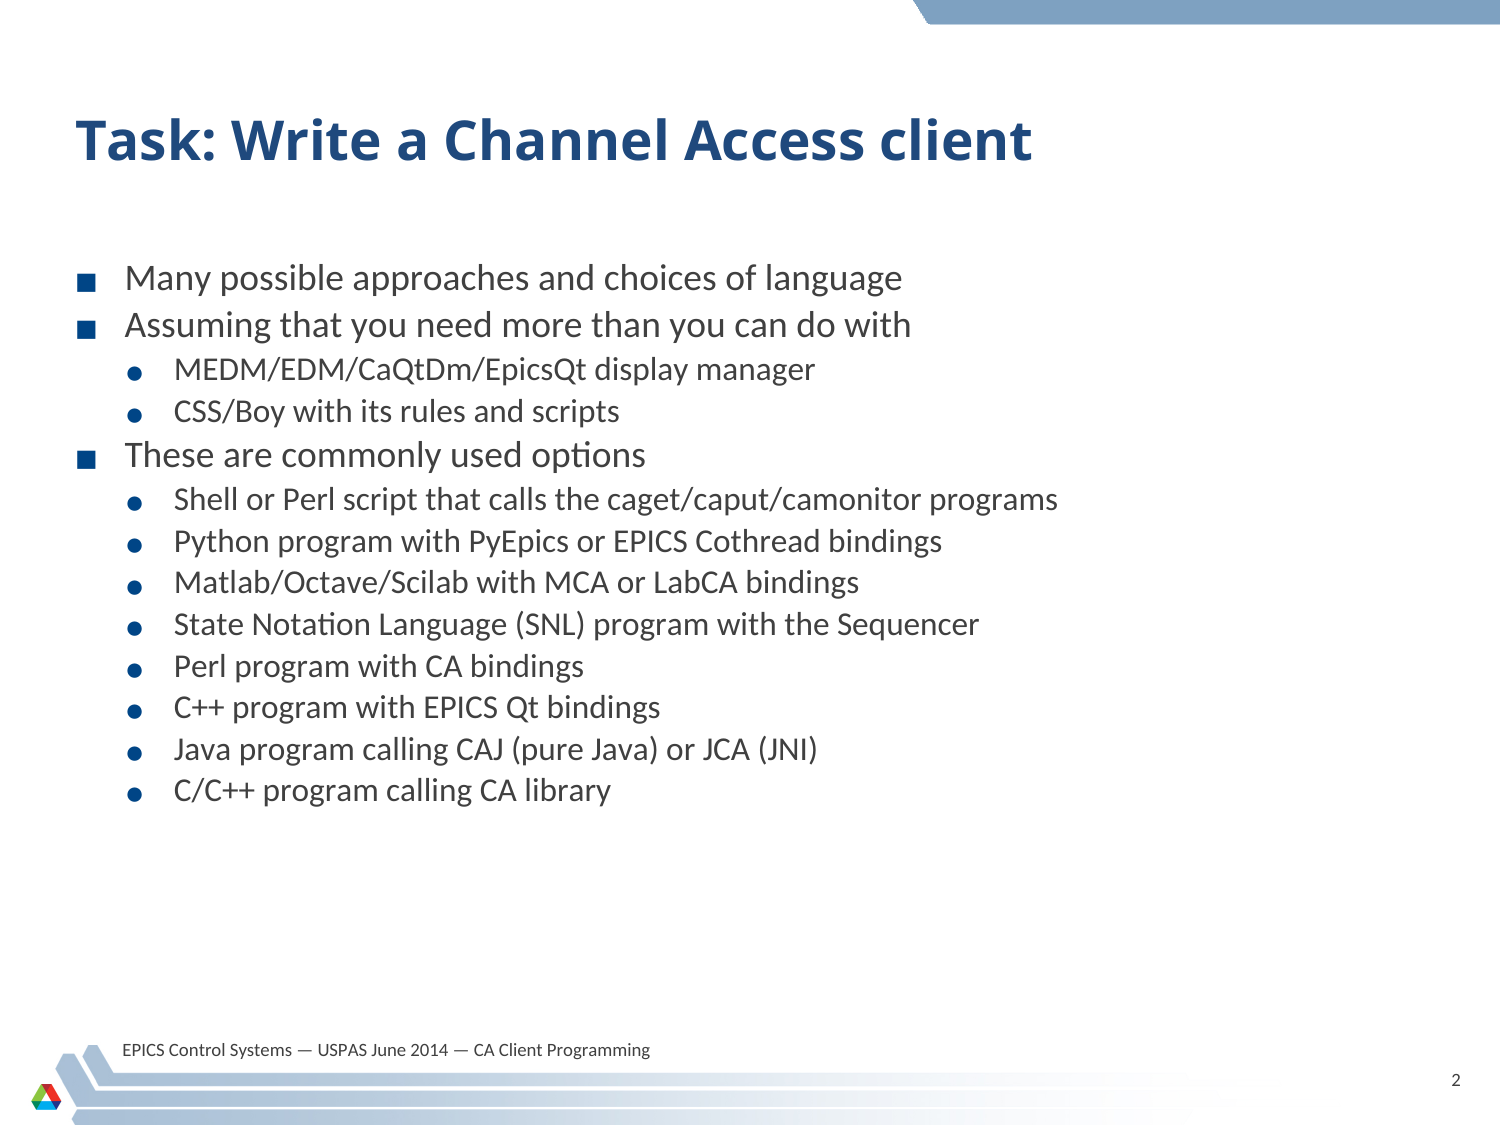

# Task: Write a Channel Access client
Many possible approaches and choices of language
Assuming that you need more than you can do with
MEDM/EDM/CaQtDm/EpicsQt display manager
CSS/Boy with its rules and scripts
These are commonly used options
Shell or Perl script that calls the caget/caput/camonitor programs
Python program with PyEpics or EPICS Cothread bindings
Matlab/Octave/Scilab with MCA or LabCA bindings
State Notation Language (SNL) program with the Sequencer
Perl program with CA bindings
C++ program with EPICS Qt bindings
Java program calling CAJ (pure Java) or JCA (JNI)
C/C++ program calling CA library
EPICS Control Systems — USPAS June 2014 — CA Client Programming
2